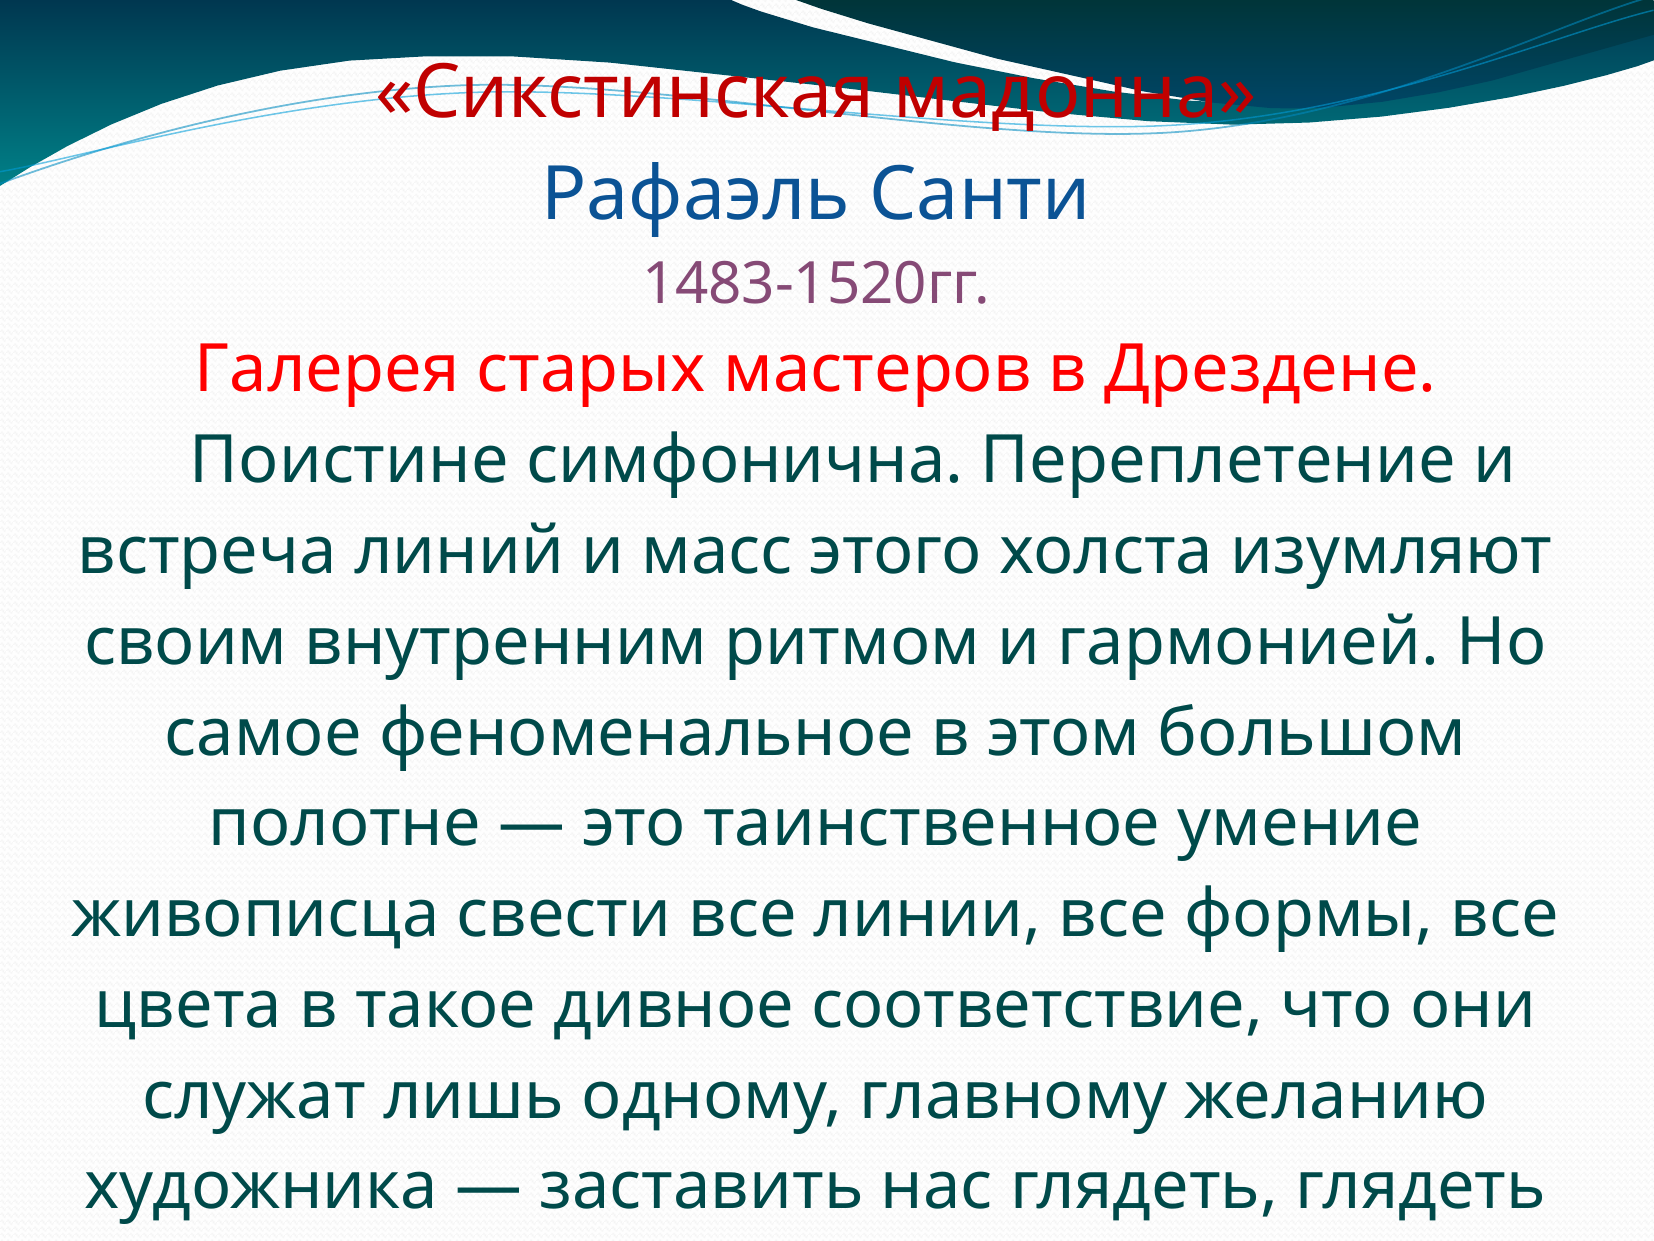

«Сикстинская мадонна»
Рафаэль Санти
1483-1520гг.
Галерея старых мастеров в Дрездене.
	Поистине симфонична. Переплетение и встреча линий и масс этого холста изумляют своим внутренним ритмом и гармонией. Но самое феноменальное в этом большом полотне — это таинственное умение живописца свести все линии, все формы, все цвета в такое дивное соответствие, что они служат лишь одному, главному желанию художника — заставить нас глядеть, глядеть неустанно в печальные глаза Марии.
Картина была заказана Рафаэлю в 1512 году монахами церкви «Сан Систо»(святого Сикста) в Пьяченце.